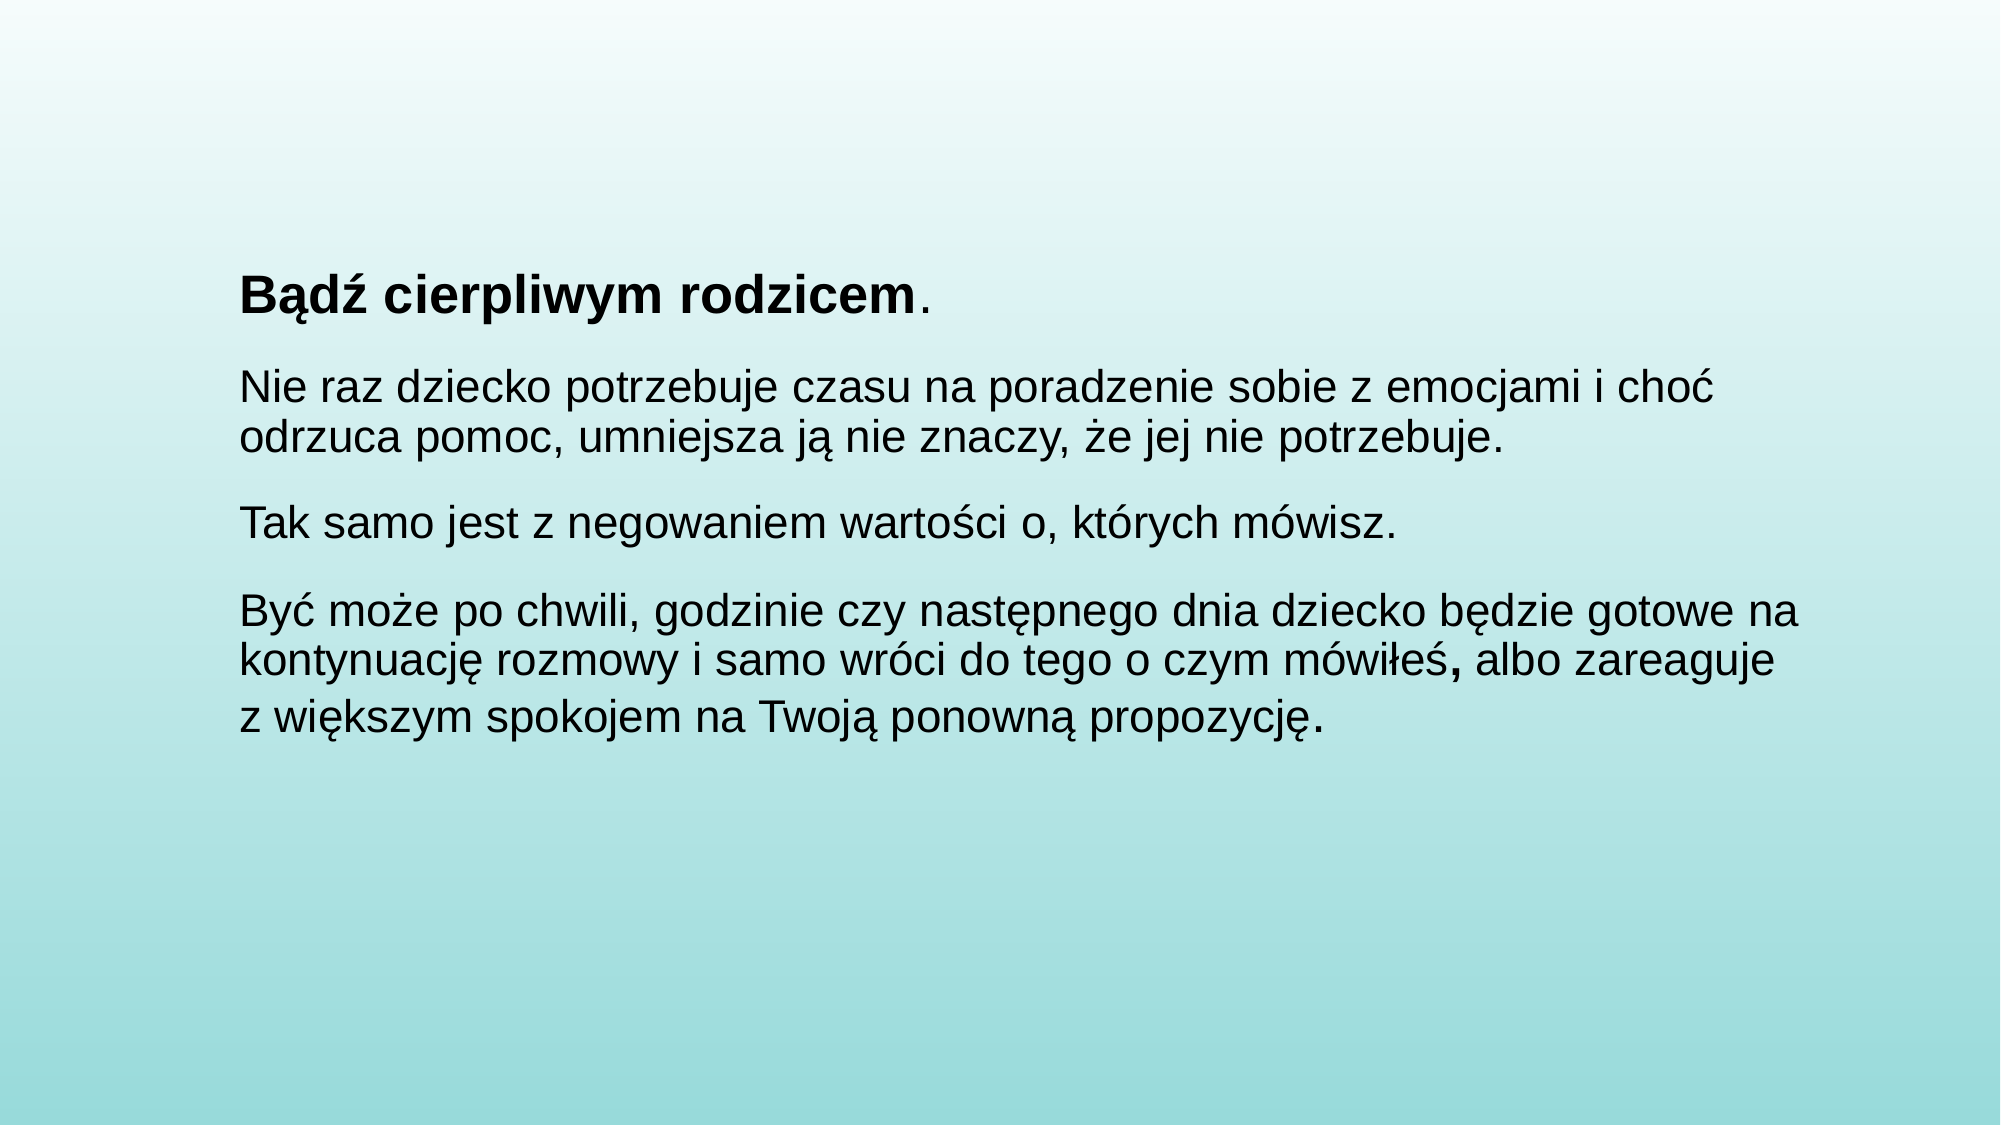

Bądź cierpliwym rodzicem.
Nie raz dziecko potrzebuje czasu na poradzenie sobie z emocjami i choć odrzuca pomoc, umniejsza ją nie znaczy, że jej nie potrzebuje.
Tak samo jest z negowaniem wartości o, których mówisz.
Być może po chwili, godzinie czy następnego dnia dziecko będzie gotowe na kontynuację rozmowy i samo wróci do tego o czym mówiłeś, albo zareaguje z większym spokojem na Twoją ponowną propozycję.